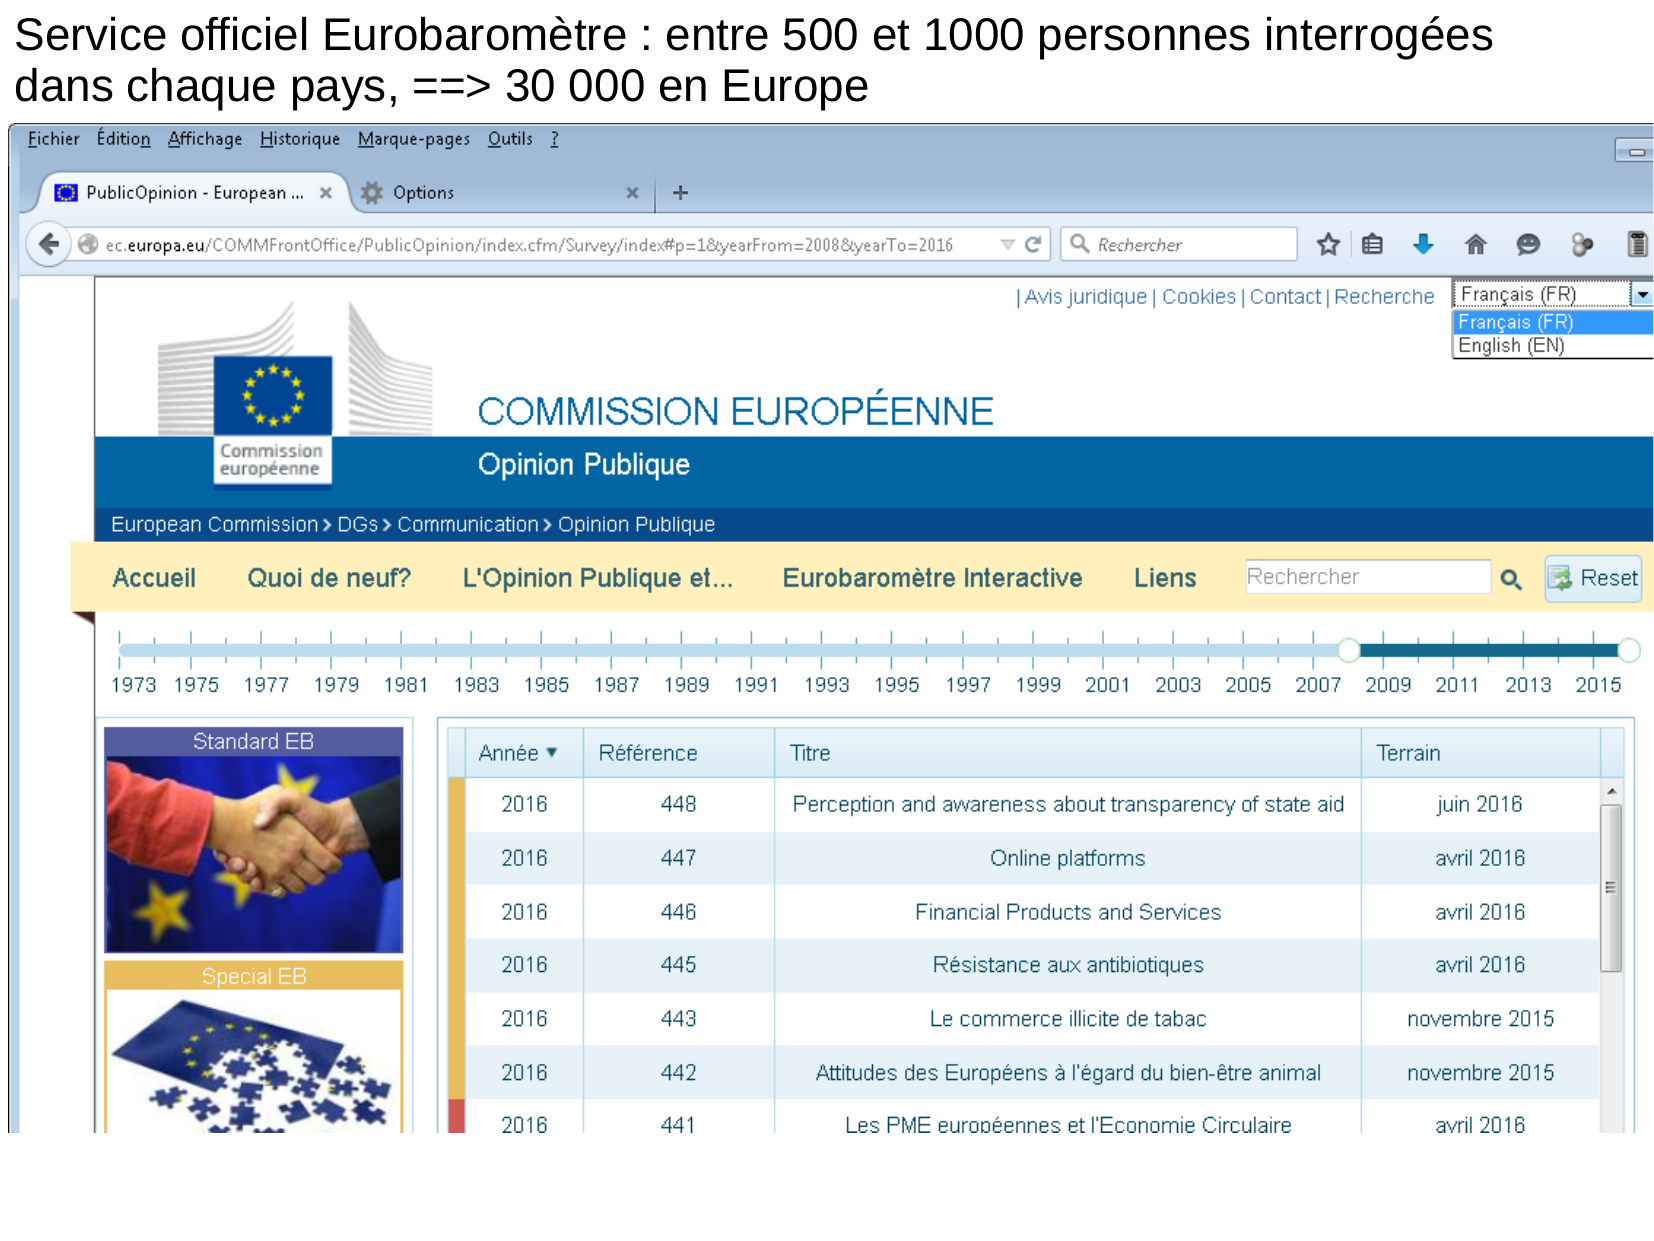

Service officiel Eurobaromètre : entre 500 et 1000 personnes interrogées dans chaque pays, ==> 30 000 en Europe